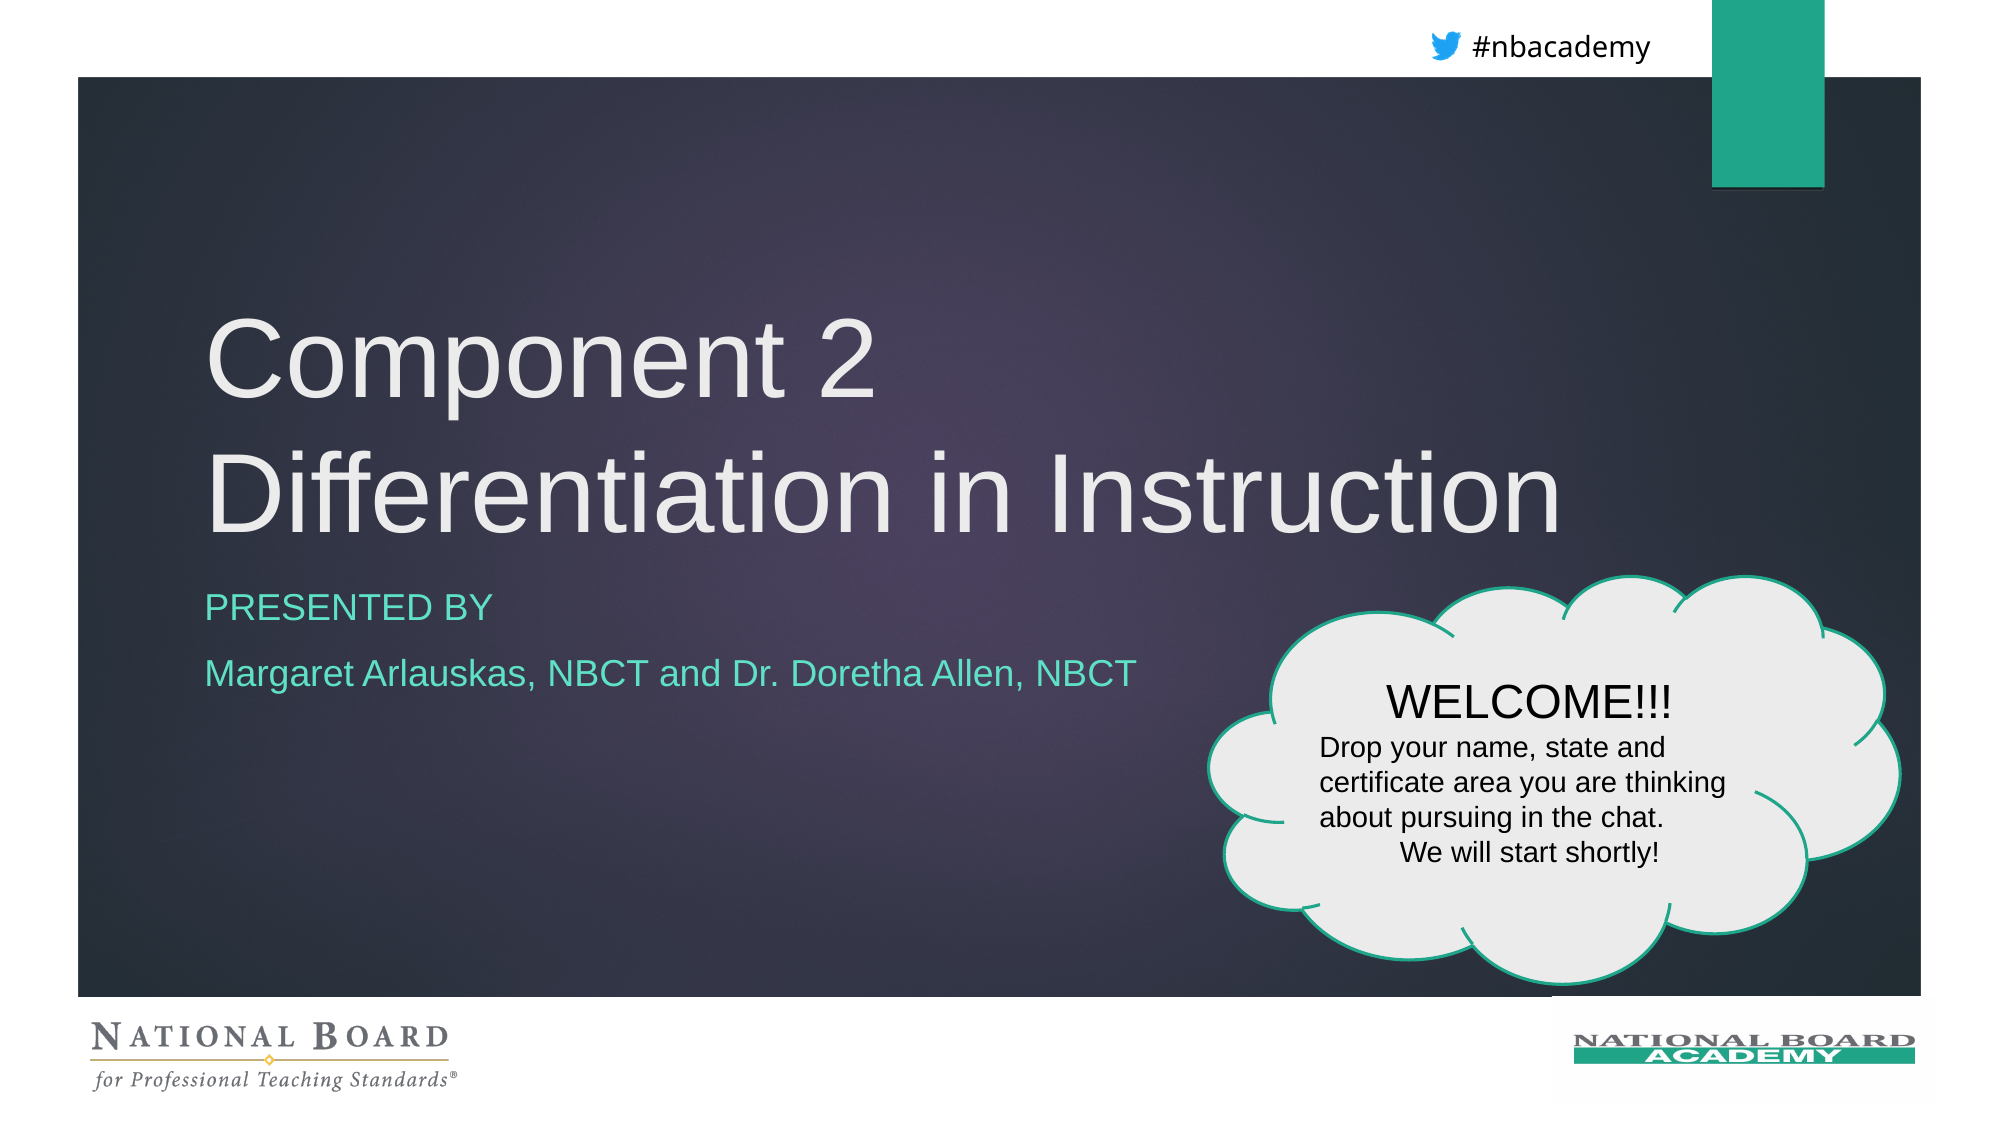

# Component 2 Differentiation in Instruction
PRESENTED BY
Margaret Arlauskas, NBCT and Dr. Doretha Allen, NBCT
WELCOME!!!
Drop your name, state and certificate area you are thinking about pursuing in the chat.
We will start shortly!